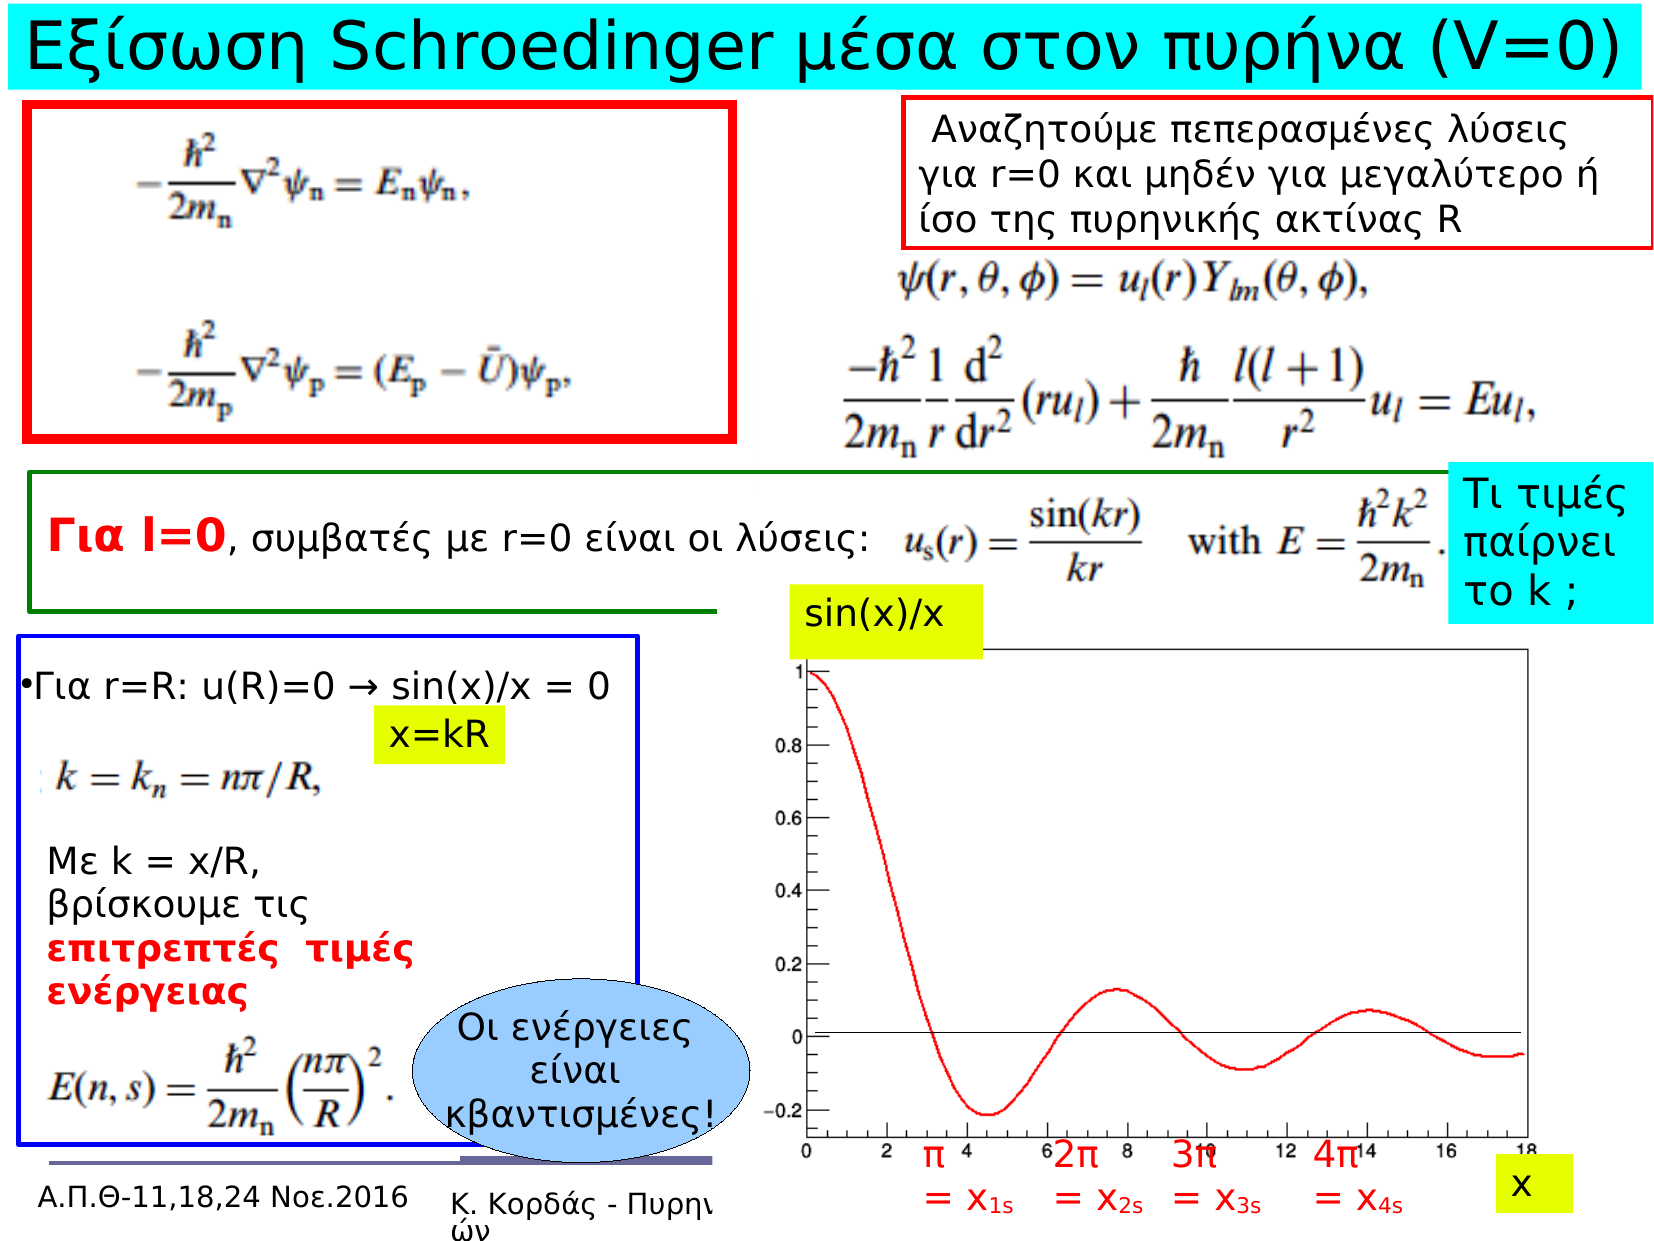

# Εξίσωση Schroedinger μέσα στον πυρήνα (V=0)
Αναζητούμε πεπερασμένες λύσεις για r=0 και μηδέν για μεγαλύτερο ή ίσο της πυρηνικής ακτίνας R
Τι τιμές
παίρνει
το k ;
Για l=0, συμβατές με r=0 είναι οι λύσεις:
sin(x)/x
Για r=R: u(R)=0 → sin(x)/x = 0
x=kR
Mε k = x/R,
βρίσκουμε τις
επιτρεπτές τιμές
ενέργειας
Οι ενέργειες
είναι
κβαντισμένες!
π
= x1s
2π
= x2s
3π
= x3s
4π
= x4s
x
Α.Π.Θ-11,18,24 Νοε.2016
10
Κ. Κορδάς - Πυρηνική & Στοιχειώδη Ι - Μάθημα 12-13-14: μοντέλο φλοιών